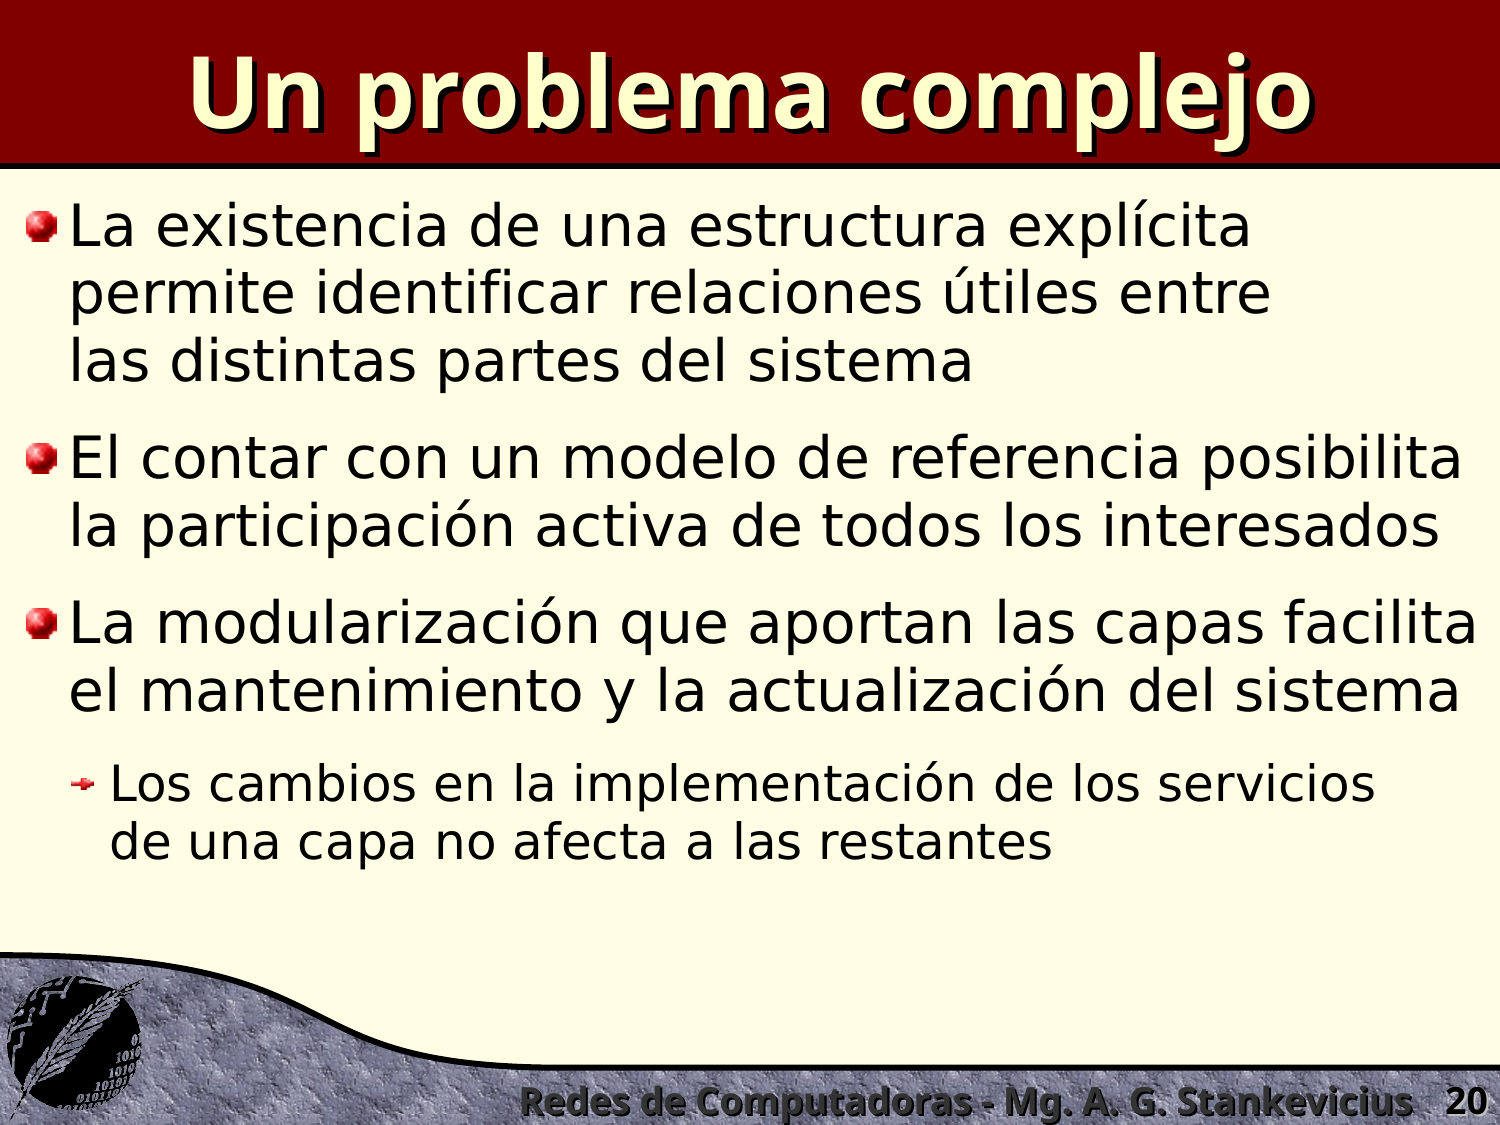

# Un problema complejo
La existencia de una estructura explícita permite identificar relaciones útiles entre
las distintas partes del sistema
El contar con un modelo de referencia posibilita la participación activa de todos los interesados
La modularización que aportan las capas facilita el mantenimiento y la actualización del sistema
Los cambios en la implementación de los servicios
de una capa no afecta a las restantes
20